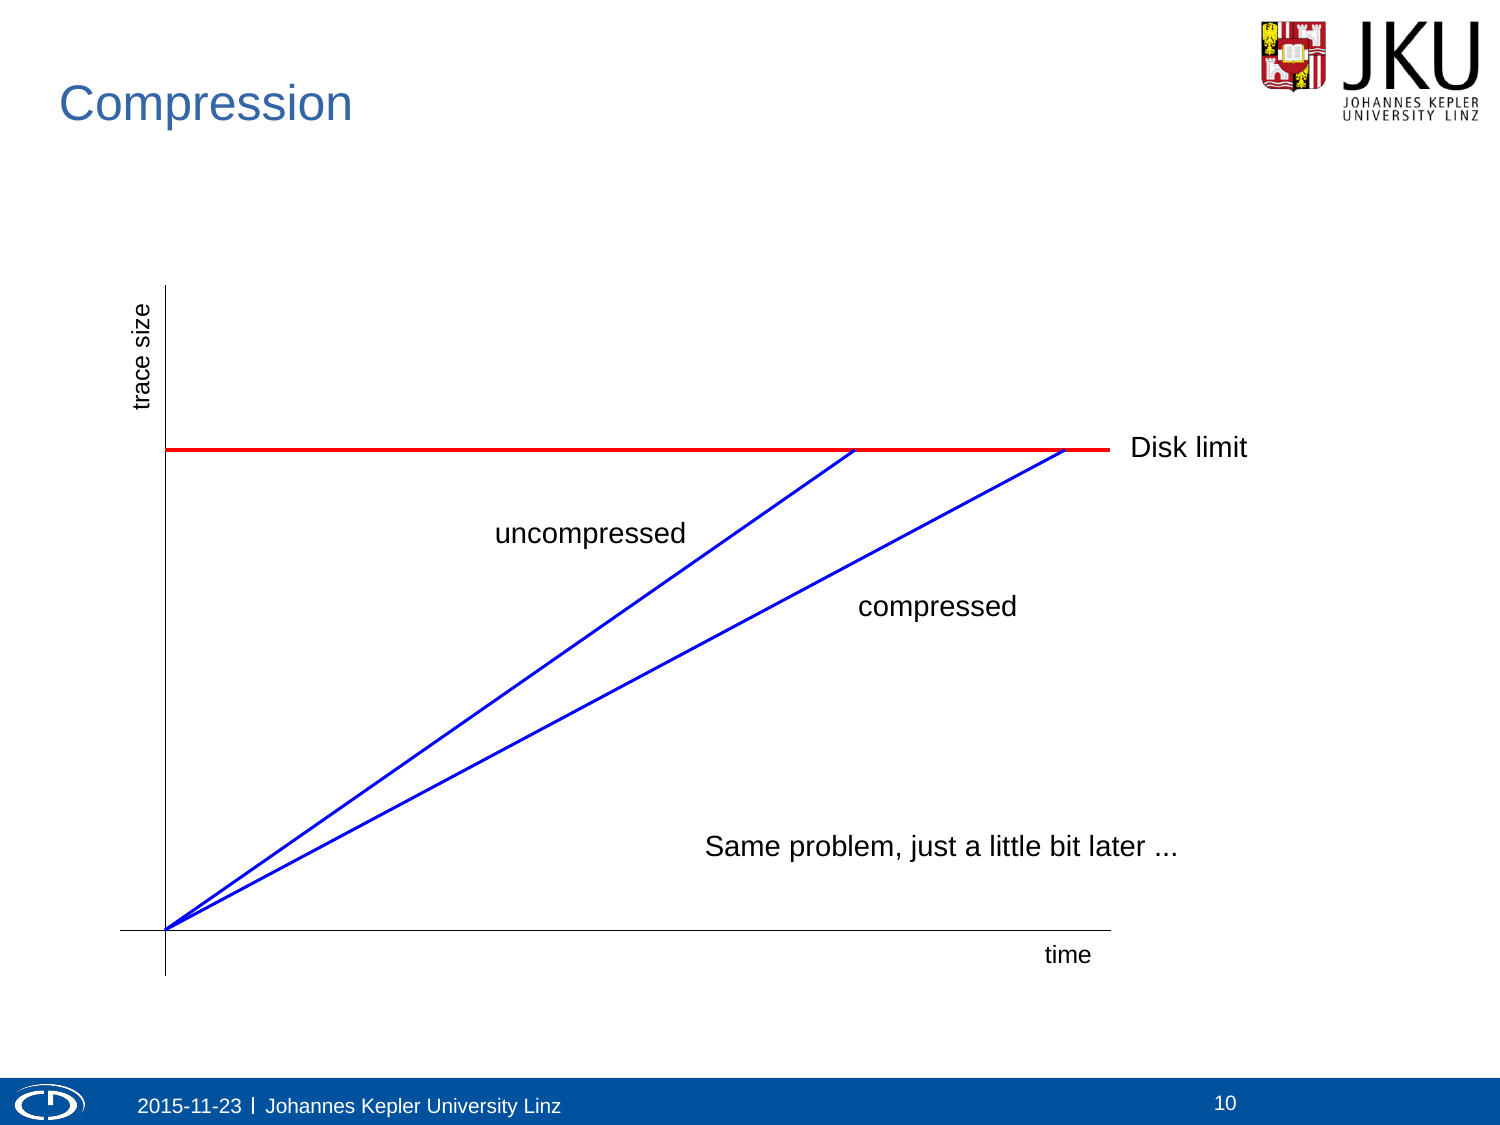

# Compression
trace size
time
Disk limit
uncompressed
compressed
Same problem, just a little bit later ...
10